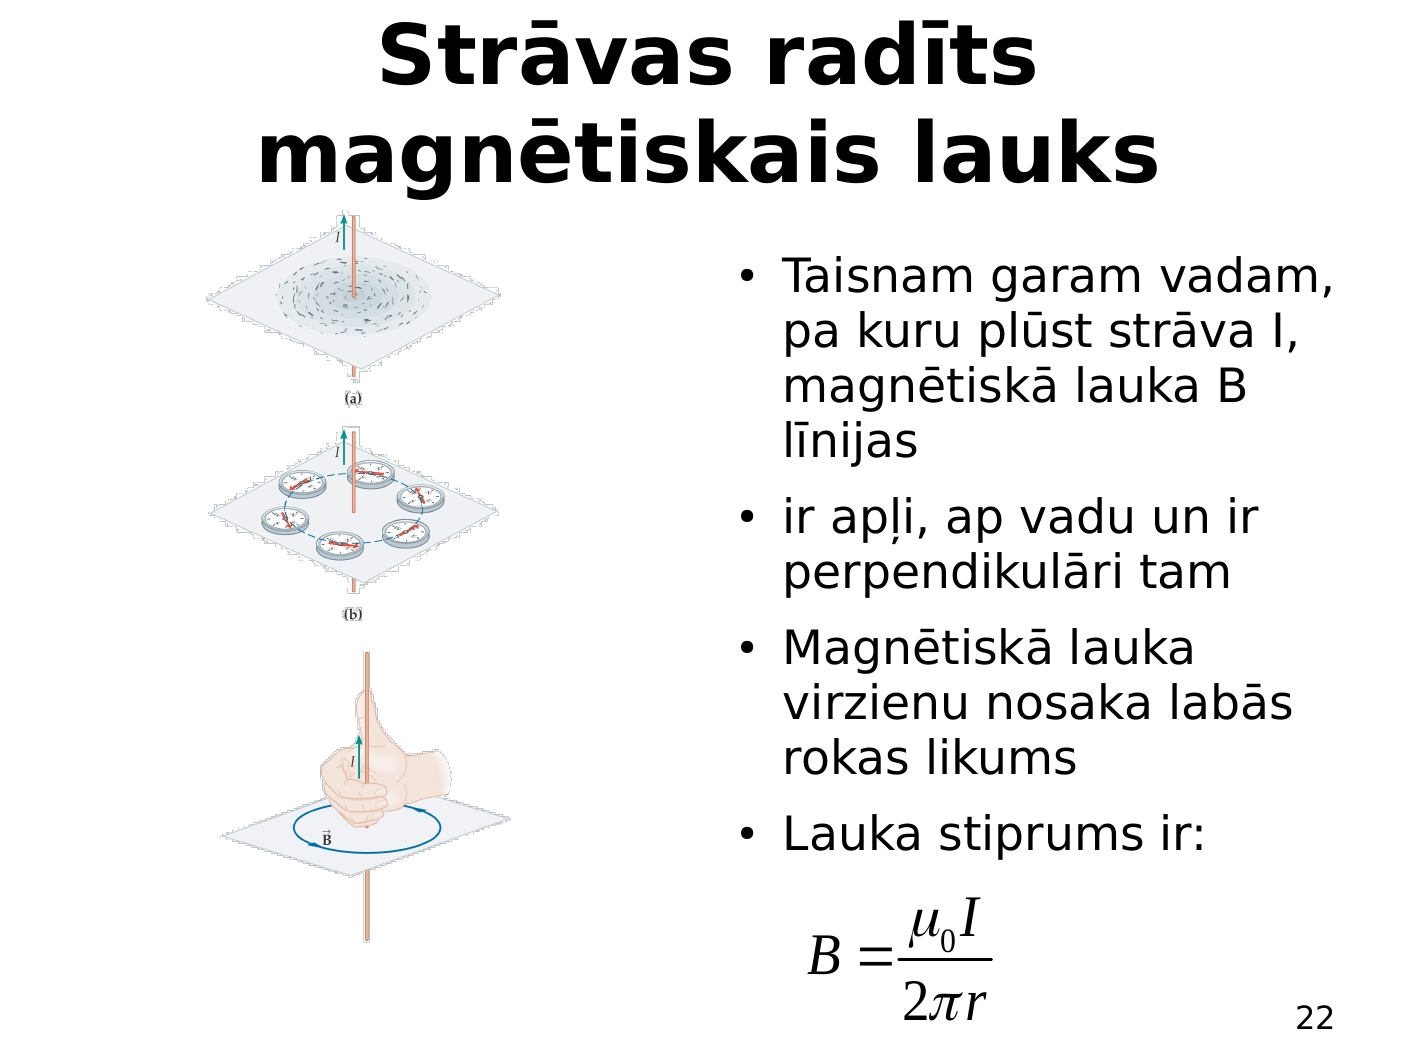

# Strāvas radīts magnētiskais lauks
Taisnam garam vadam, pa kuru plūst strāva I, magnētiskā lauka B līnijas
ir apļi, ap vadu un ir perpendikulāri tam
Magnētiskā lauka virzienu nosaka labās rokas likums
Lauka stiprums ir: